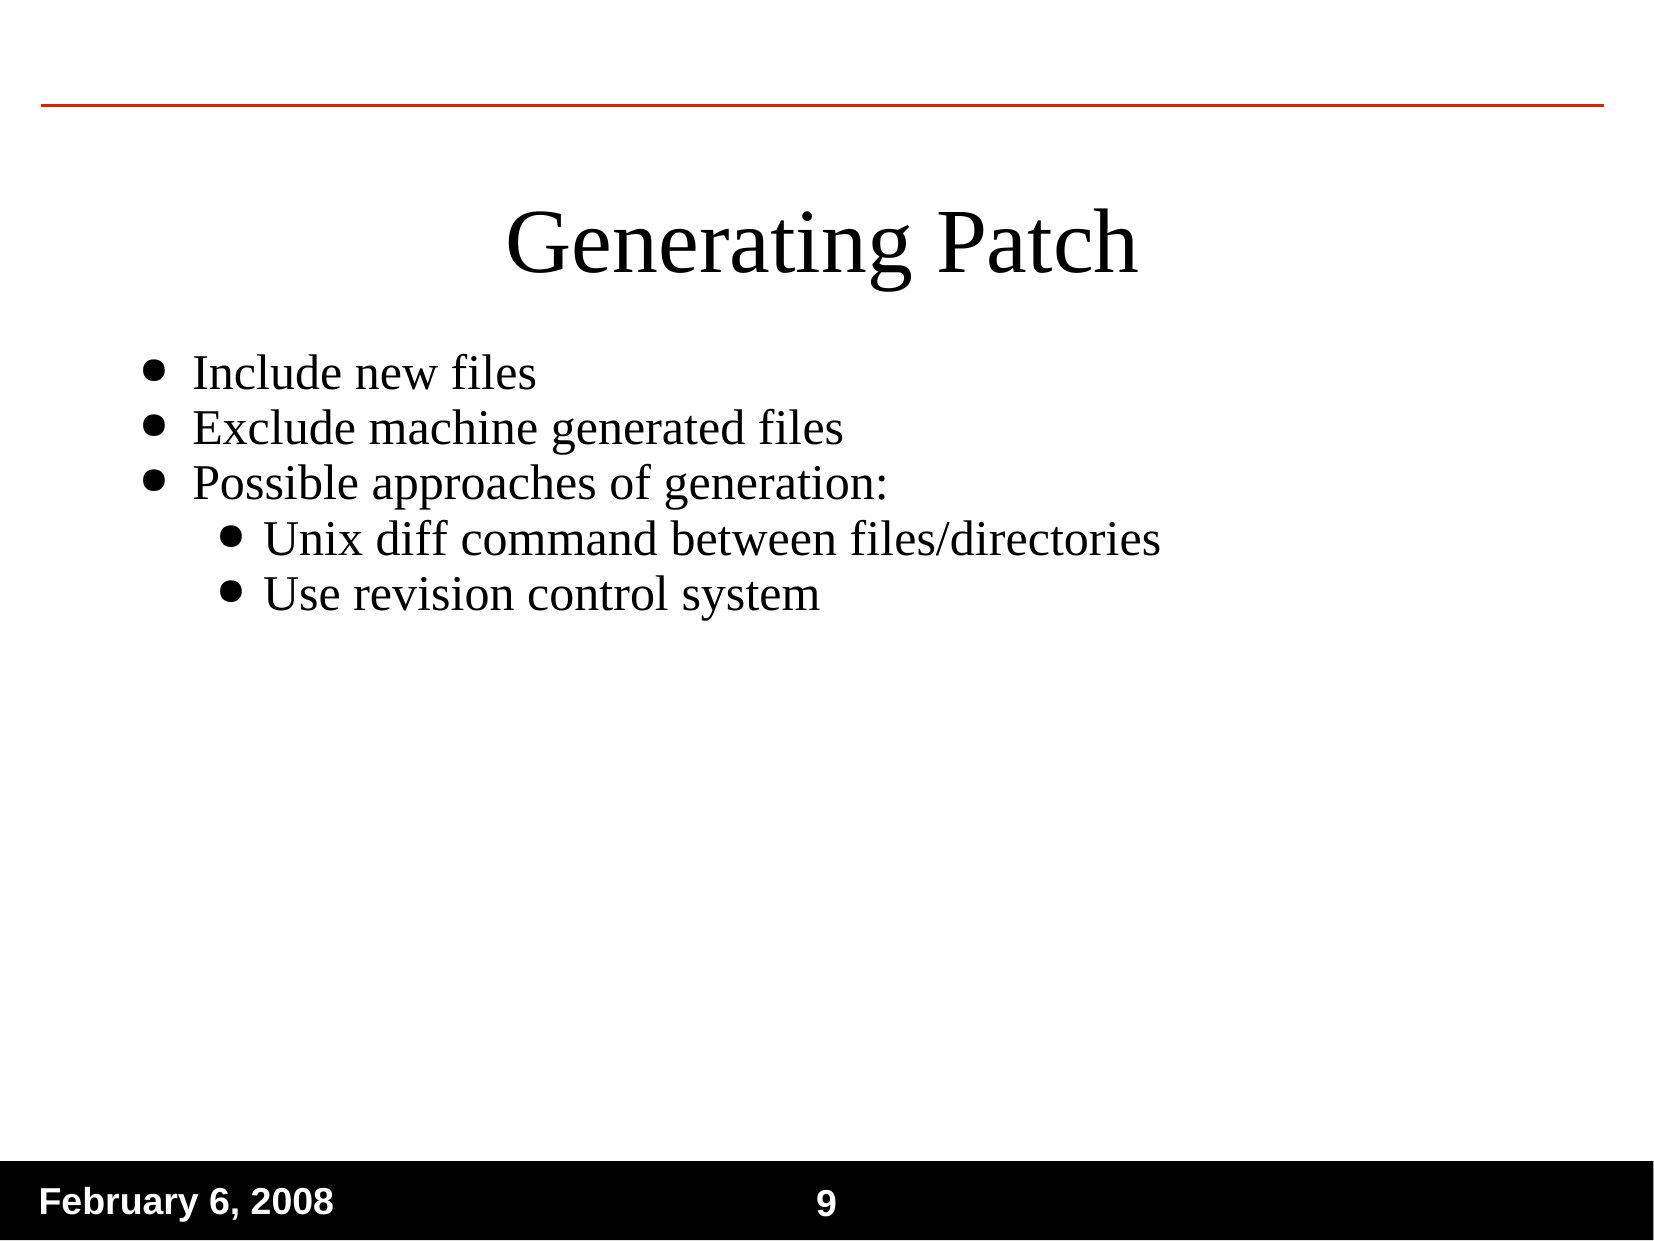

# Generating Patch
Include new files
Exclude machine generated files
Possible approaches of generation:
Unix diff command between files/directories
Use revision control system